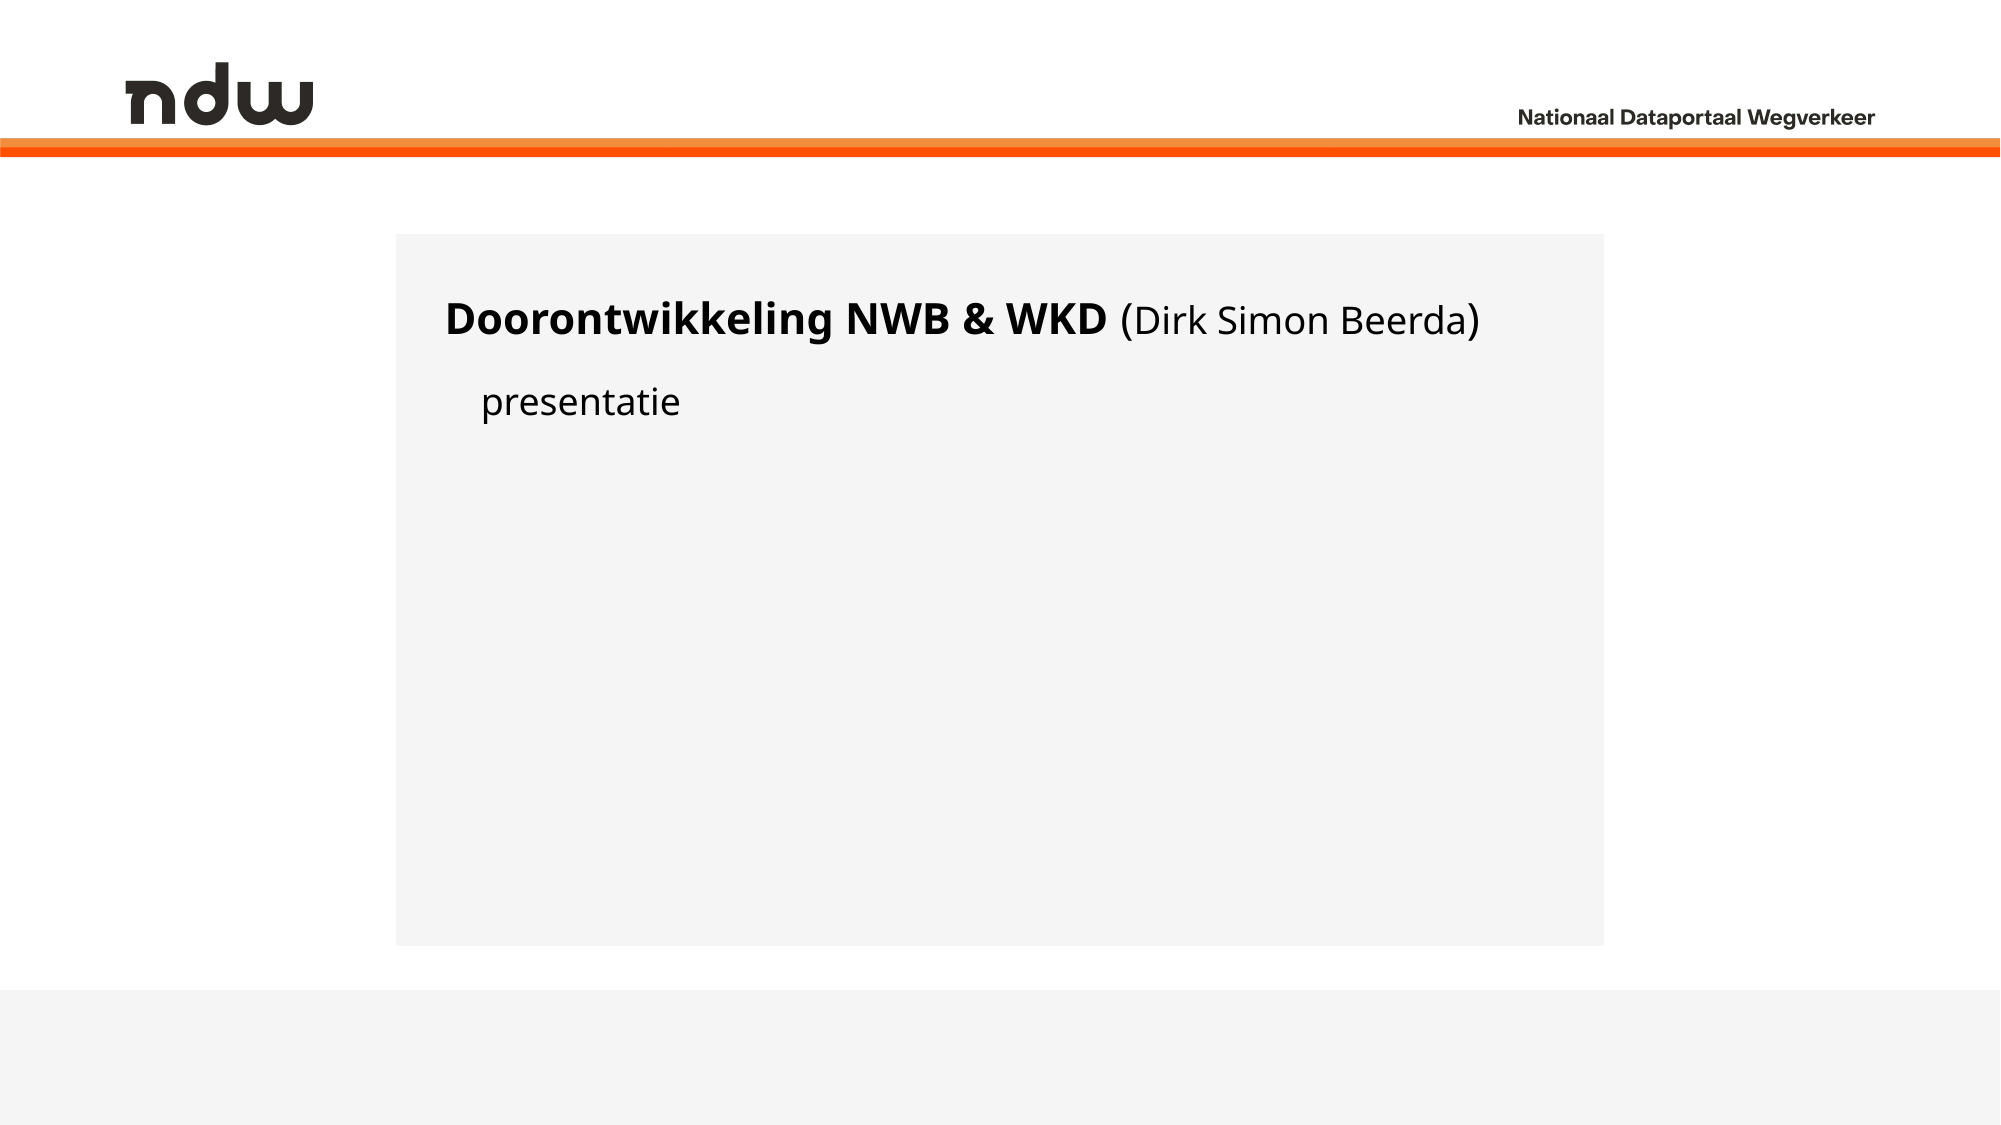

Doorontwikkeling NWB & WKD (Dirk Simon Beerda)
# presentatie